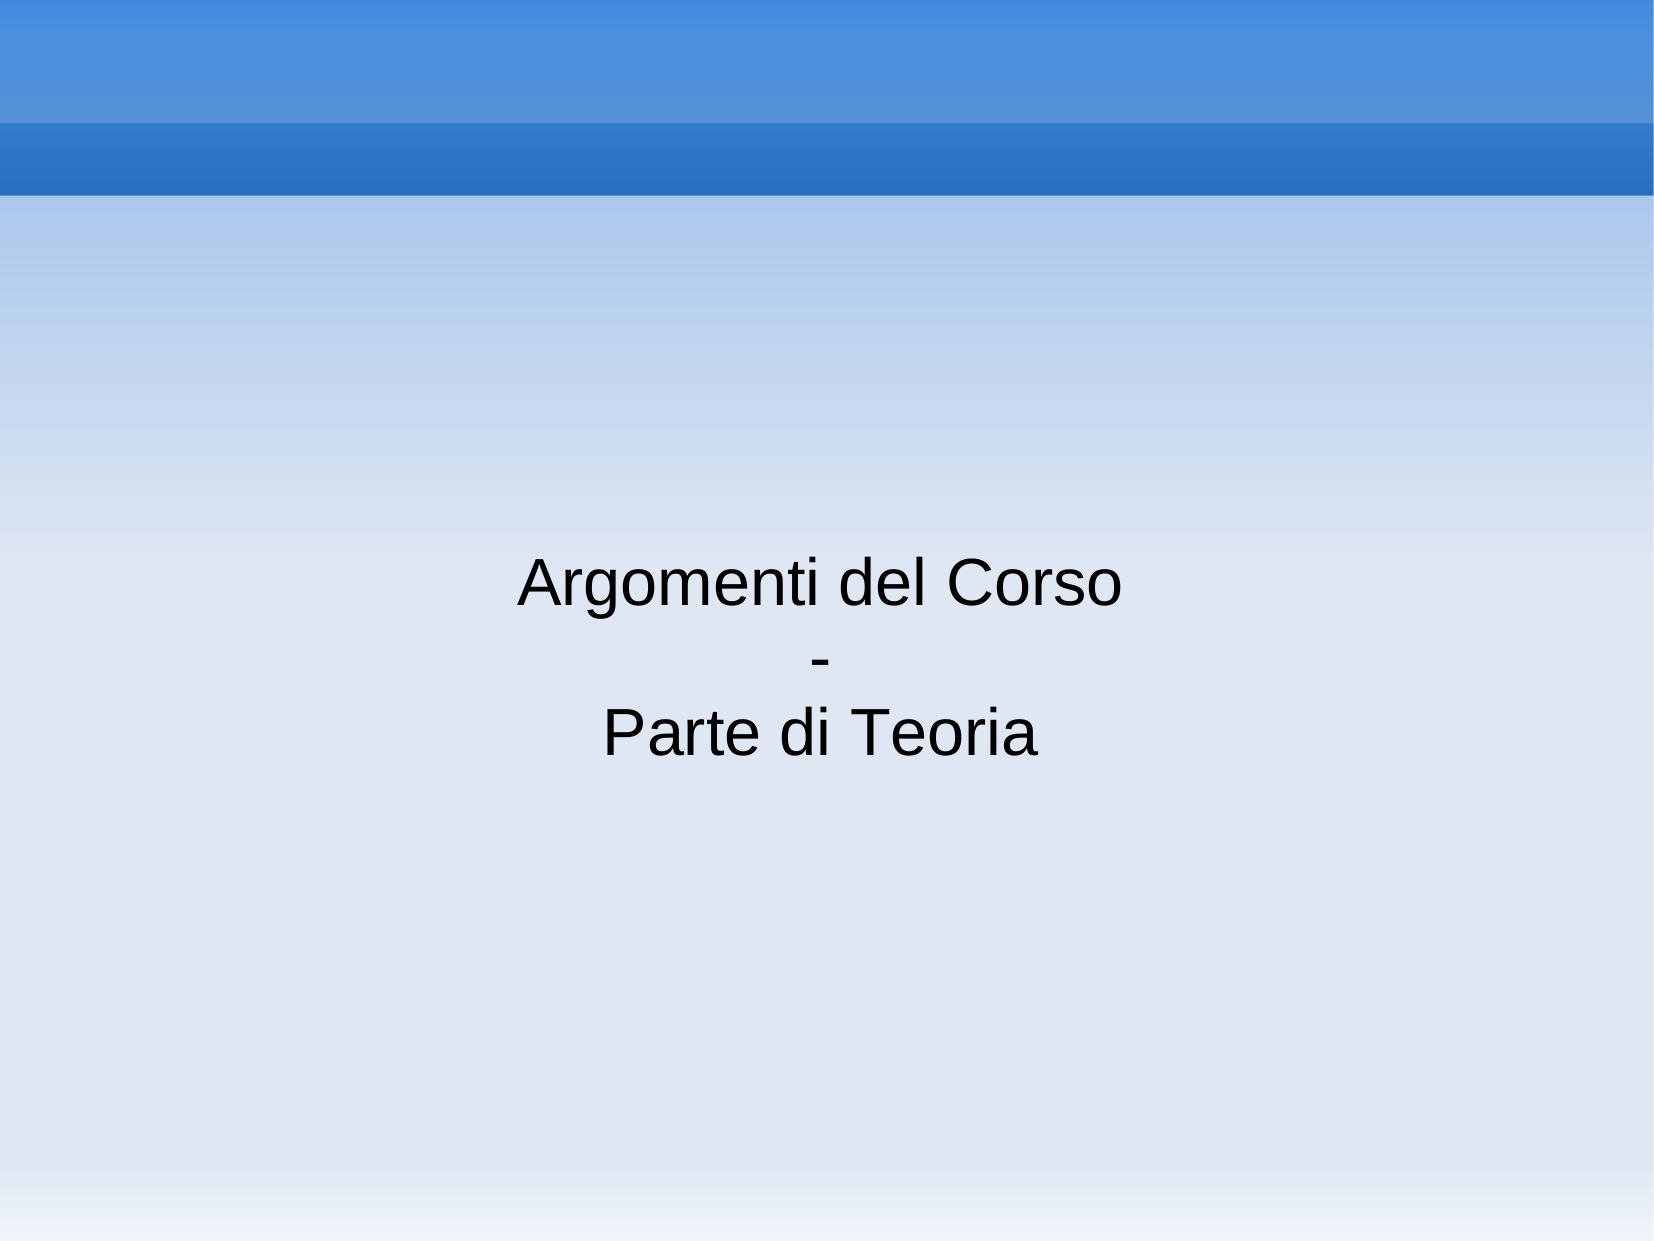

# Argomenti del Corso
-
Parte di Teoria